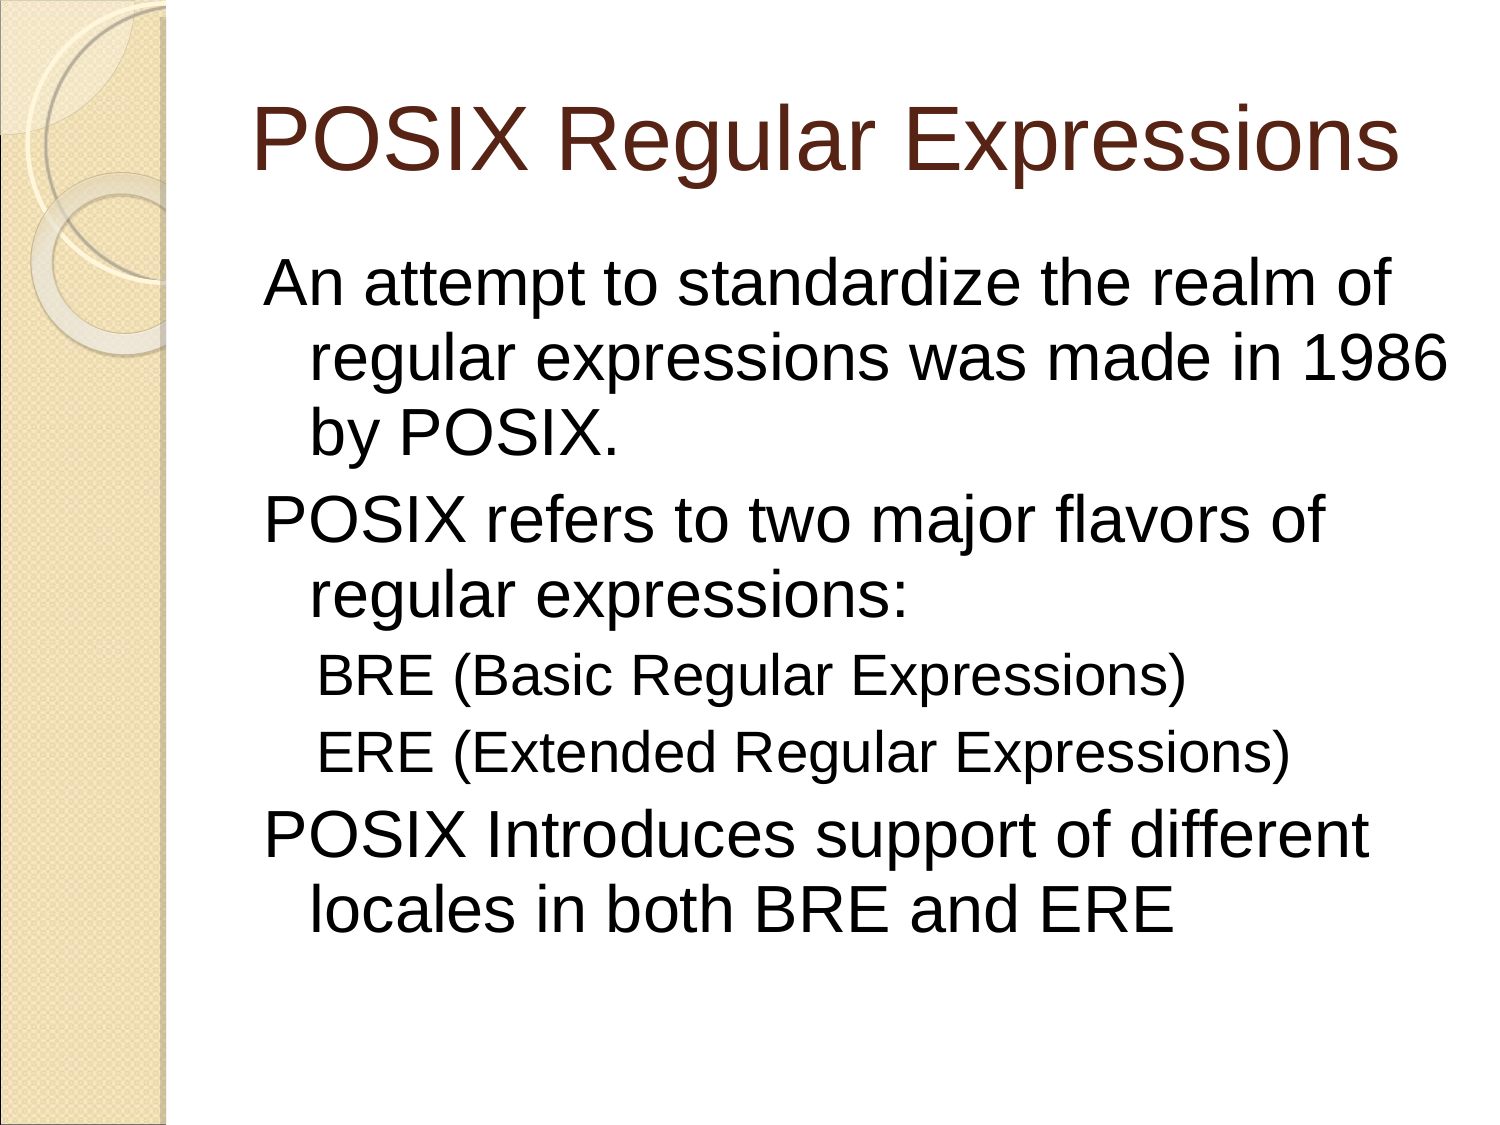

# POSIX Regular Expressions
An attempt to standardize the realm of regular expressions was made in 1986 by POSIX.
POSIX refers to two major flavors of regular expressions:
BRE (Basic Regular Expressions)
ERE (Extended Regular Expressions)
POSIX Introduces support of different locales in both BRE and ERE